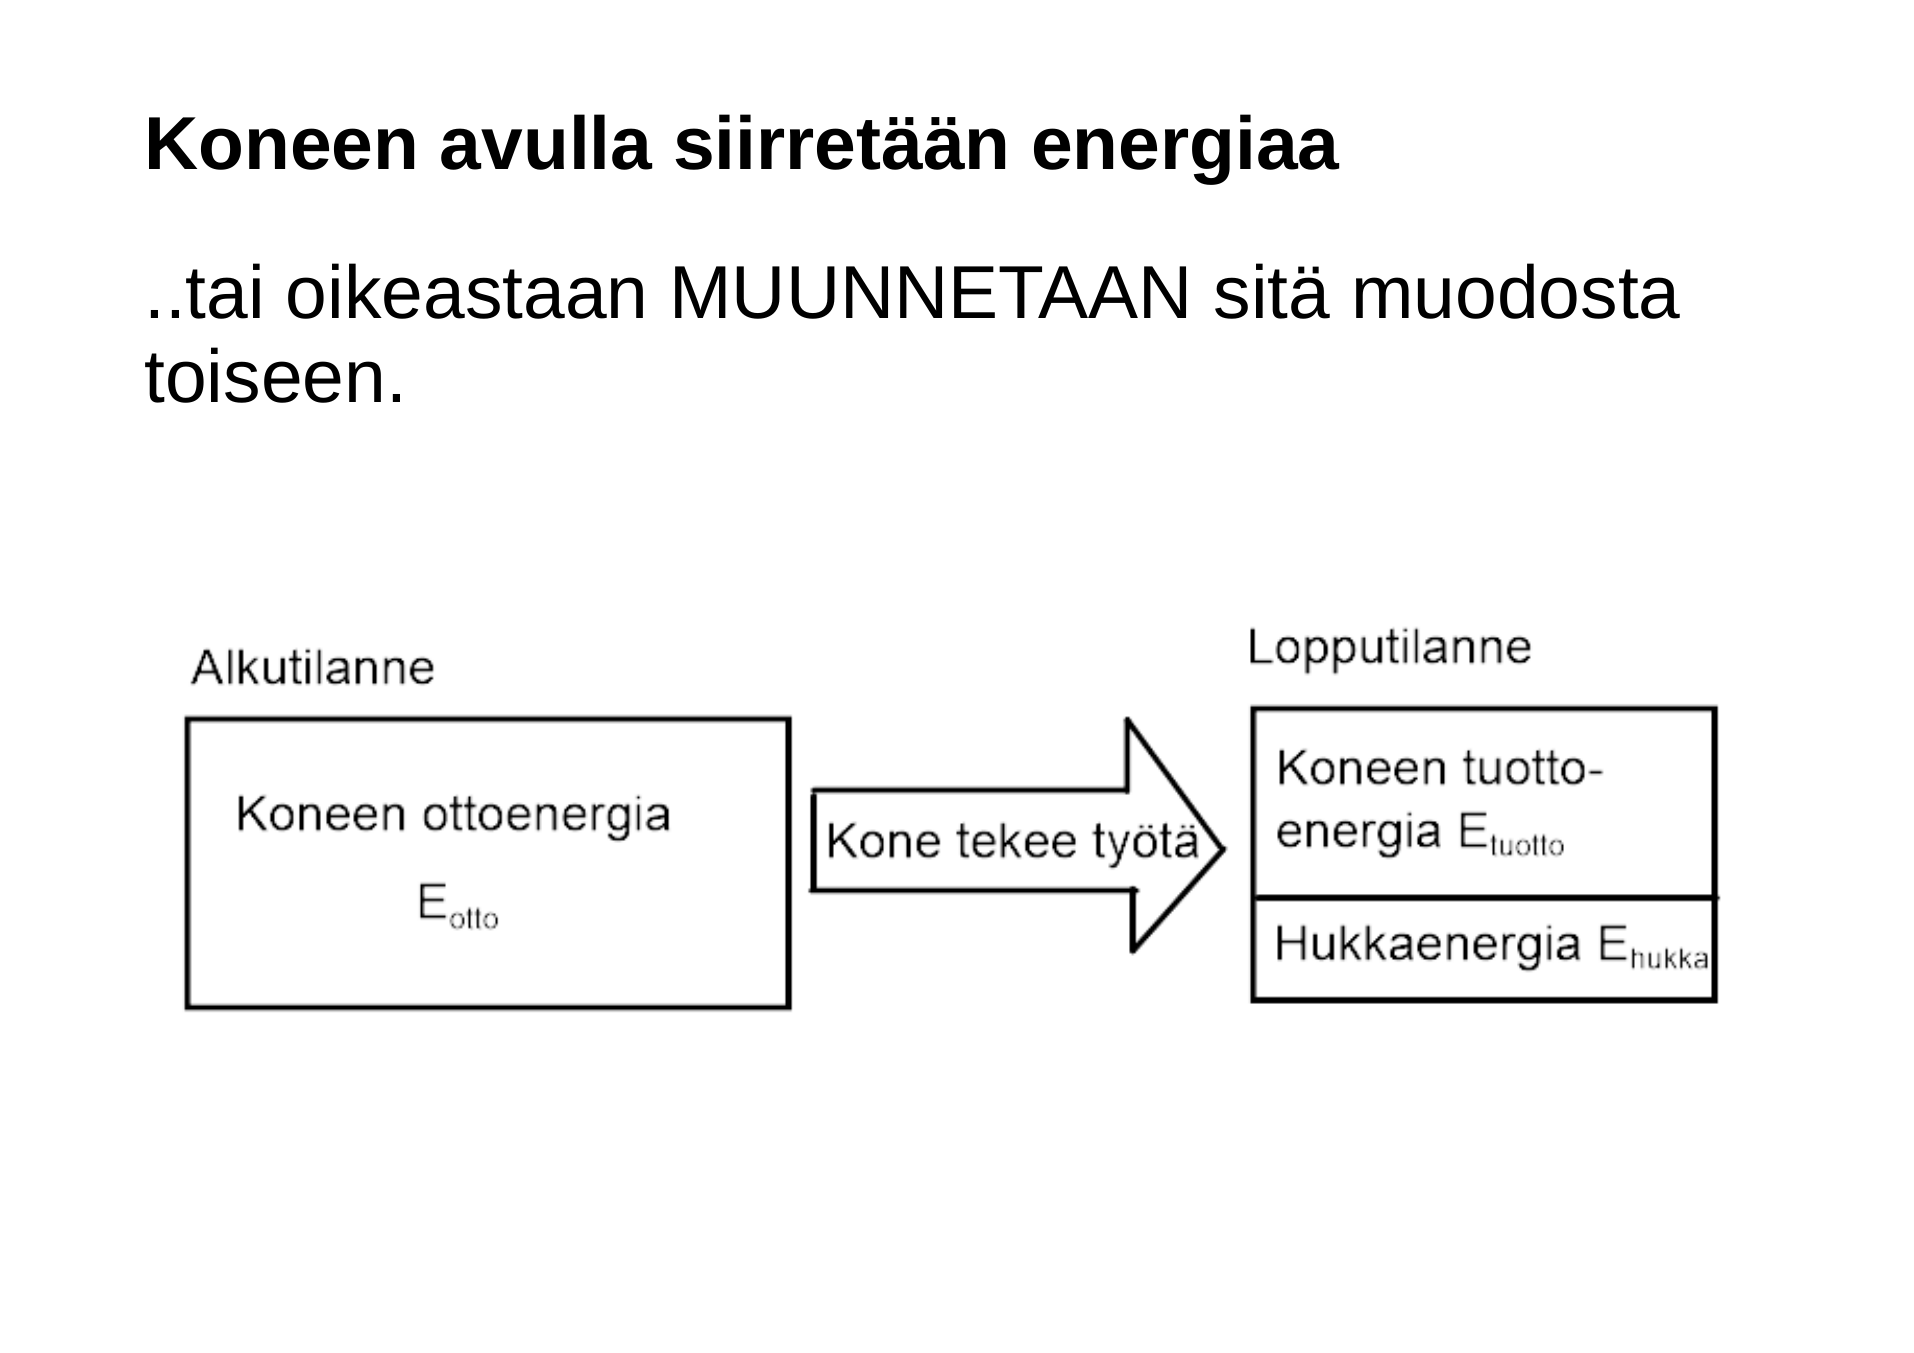

Koneen avulla siirretään energiaa
..tai oikeastaan MUUNNETAAN sitä muodosta toiseen.